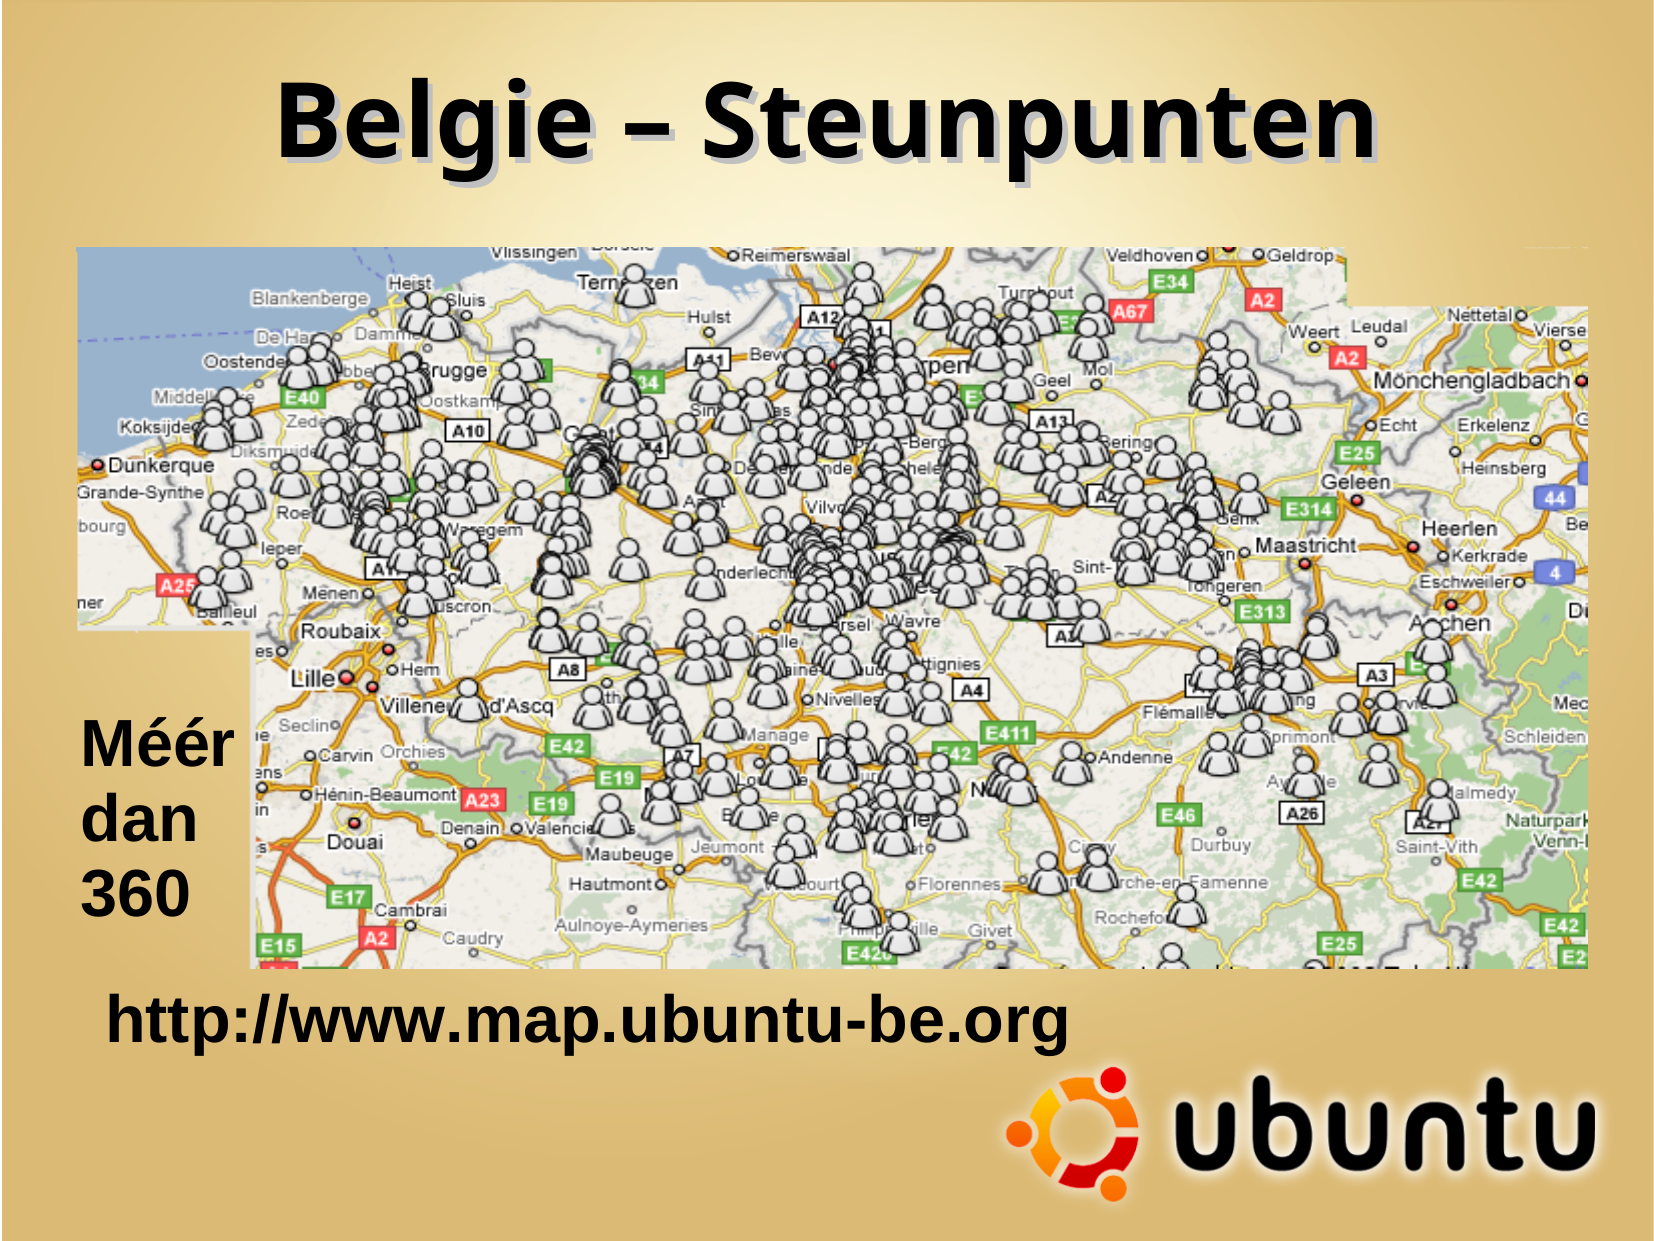

# Belgie – Steunpunten
Méér dan 360
http://www.map.ubuntu-be.org